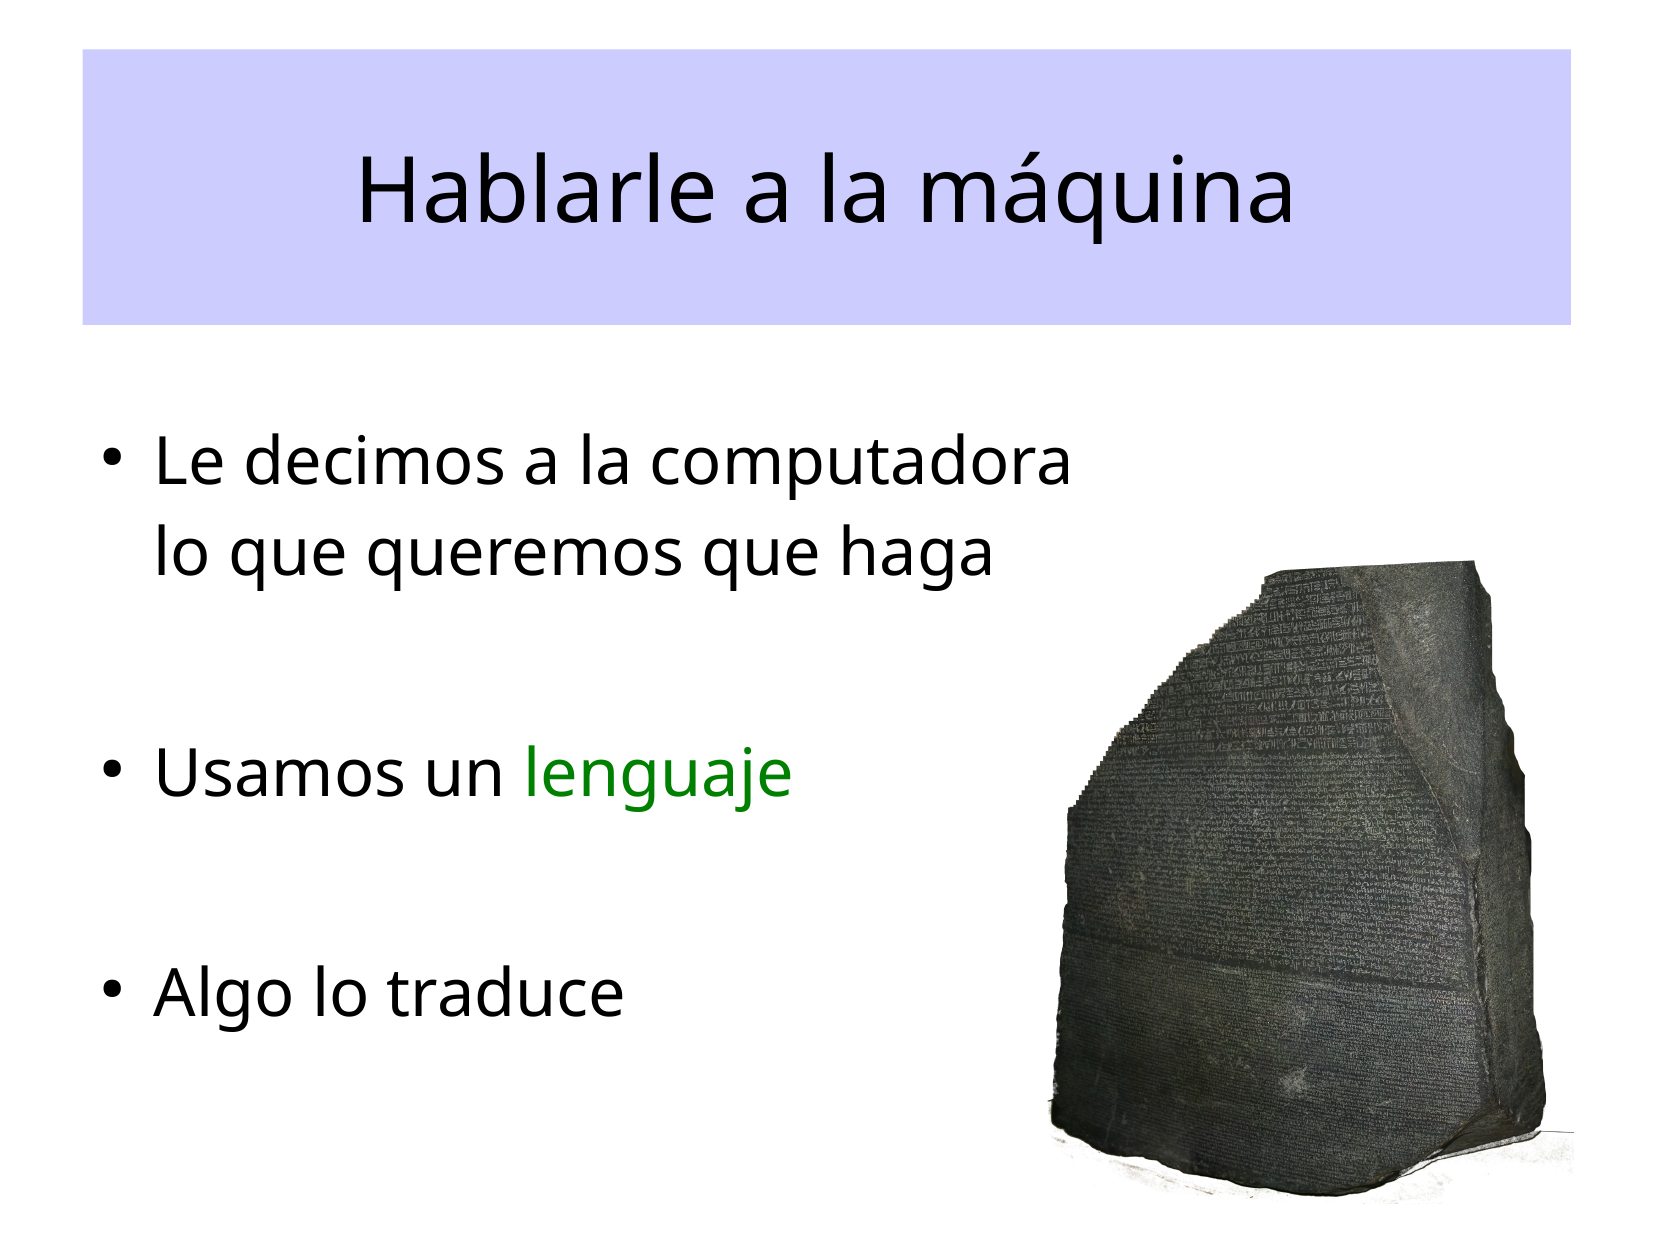

# Hablarle a la máquina
Le decimos a la computadora lo que queremos que haga
Usamos un lenguaje
Algo lo traduce